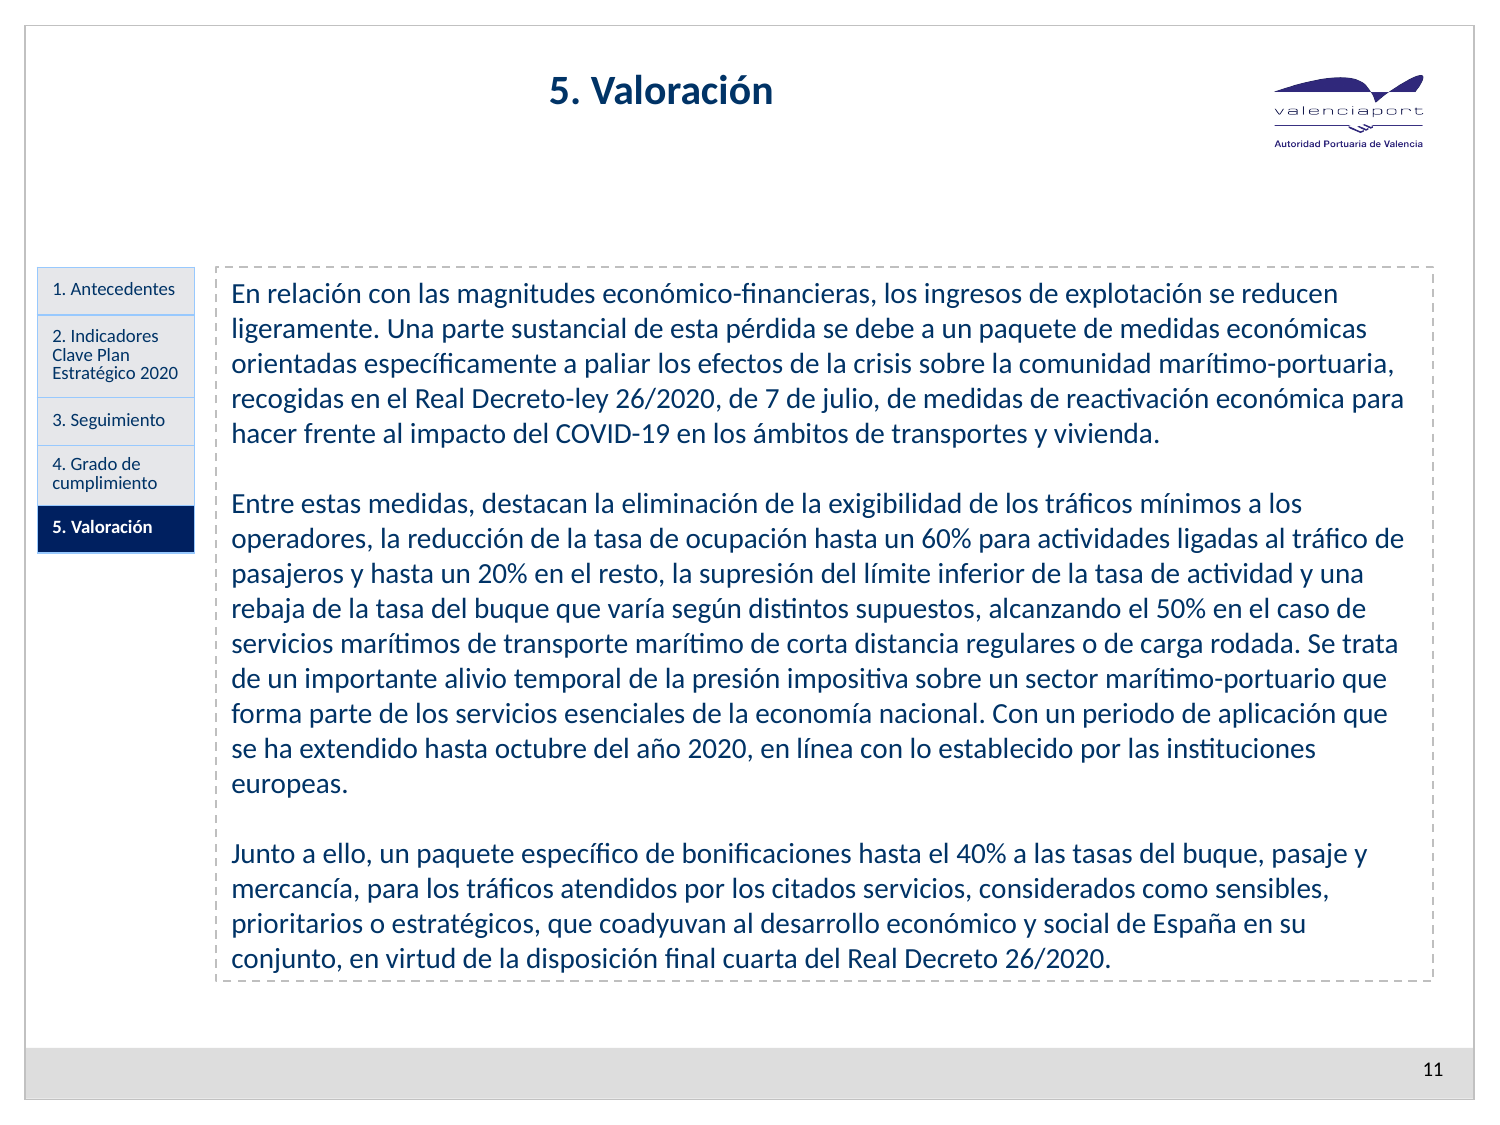

# 5. Valoración
| 1. Antecedentes |
| --- |
| 2. Indicadores Clave Plan Estratégico 2020 |
| 3. Seguimiento |
| 4. Grado de cumplimiento |
| 5. Valoración |
En relación con las magnitudes económico-financieras, los ingresos de explotación se reducen ligeramente. Una parte sustancial de esta pérdida se debe a un paquete de medidas económicas orientadas específicamente a paliar los efectos de la crisis sobre la comunidad marítimo-portuaria, recogidas en el Real Decreto-ley 26/2020, de 7 de julio, de medidas de reactivación económica para hacer frente al impacto del COVID-19 en los ámbitos de transportes y vivienda.
Entre estas medidas, destacan la eliminación de la exigibilidad de los tráficos mínimos a los operadores, la reducción de la tasa de ocupación hasta un 60% para actividades ligadas al tráfico de pasajeros y hasta un 20% en el resto, la supresión del límite inferior de la tasa de actividad y una rebaja de la tasa del buque que varía según distintos supuestos, alcanzando el 50% en el caso de servicios marítimos de transporte marítimo de corta distancia regulares o de carga rodada. Se trata de un importante alivio temporal de la presión impositiva sobre un sector marítimo-portuario que forma parte de los servicios esenciales de la economía nacional. Con un periodo de aplicación que se ha extendido hasta octubre del año 2020, en línea con lo establecido por las instituciones europeas.
Junto a ello, un paquete específico de bonificaciones hasta el 40% a las tasas del buque, pasaje y mercancía, para los tráficos atendidos por los citados servicios, considerados como sensibles, prioritarios o estratégicos, que coadyuvan al desarrollo económico y social de España en su conjunto, en virtud de la disposición final cuarta del Real Decreto 26/2020.